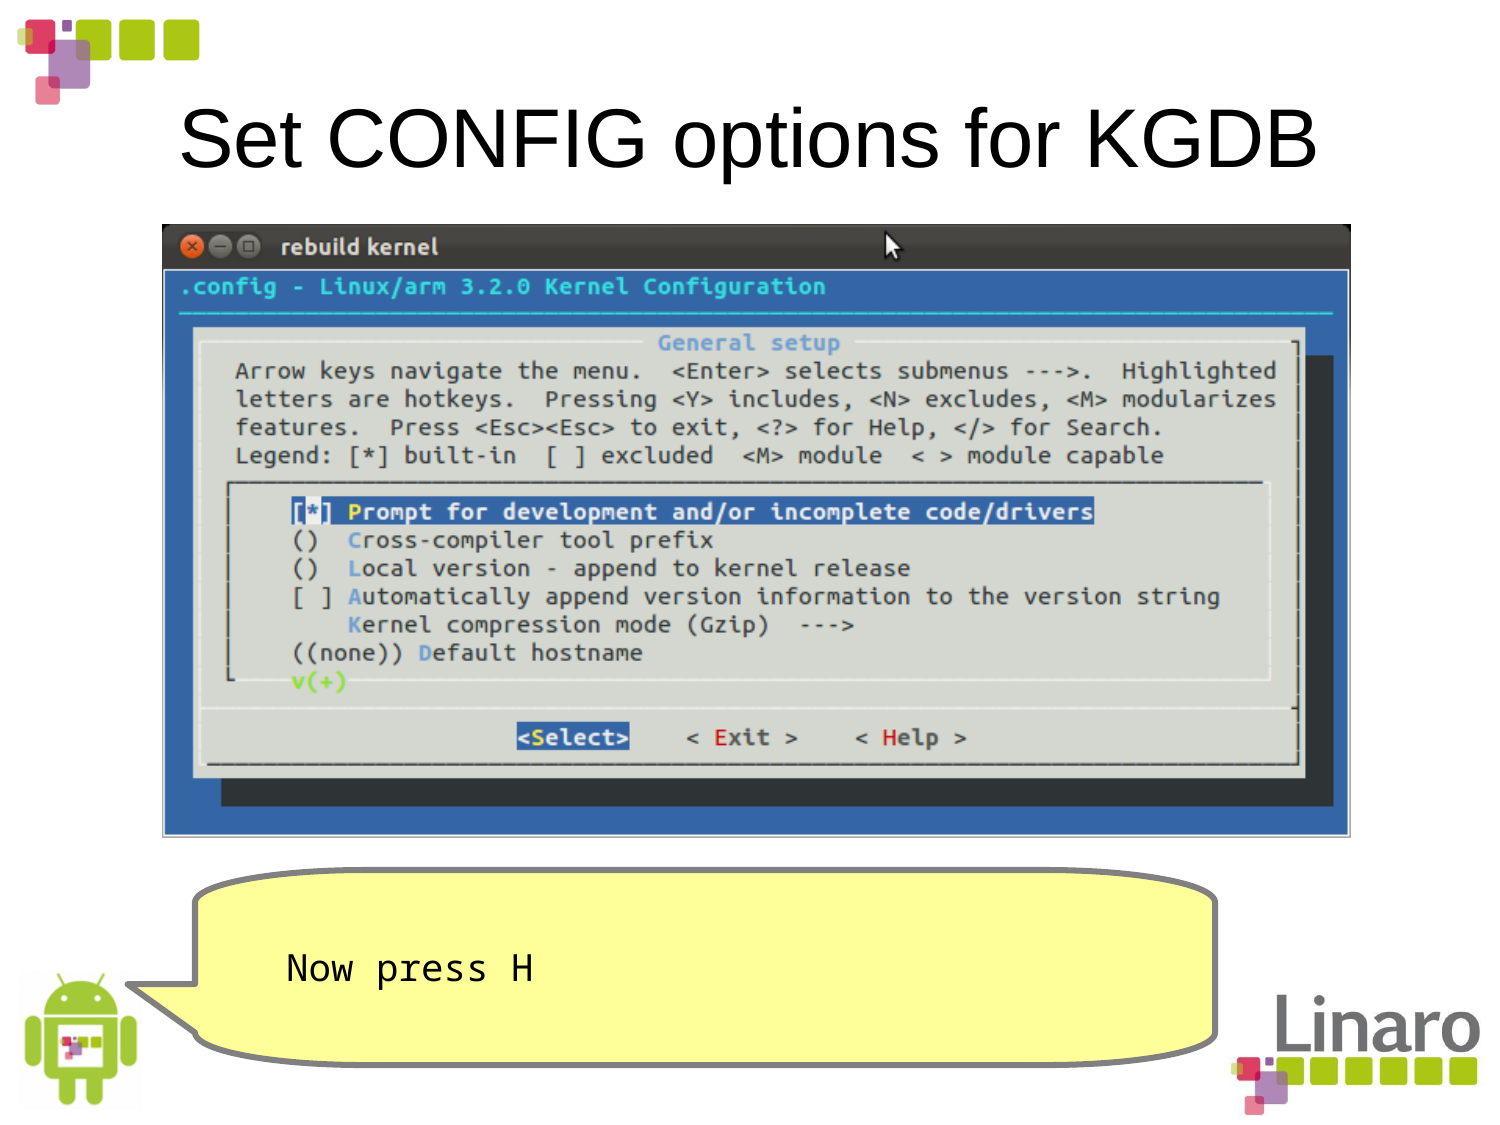

# Set CONFIG options for KGDB
Now press H